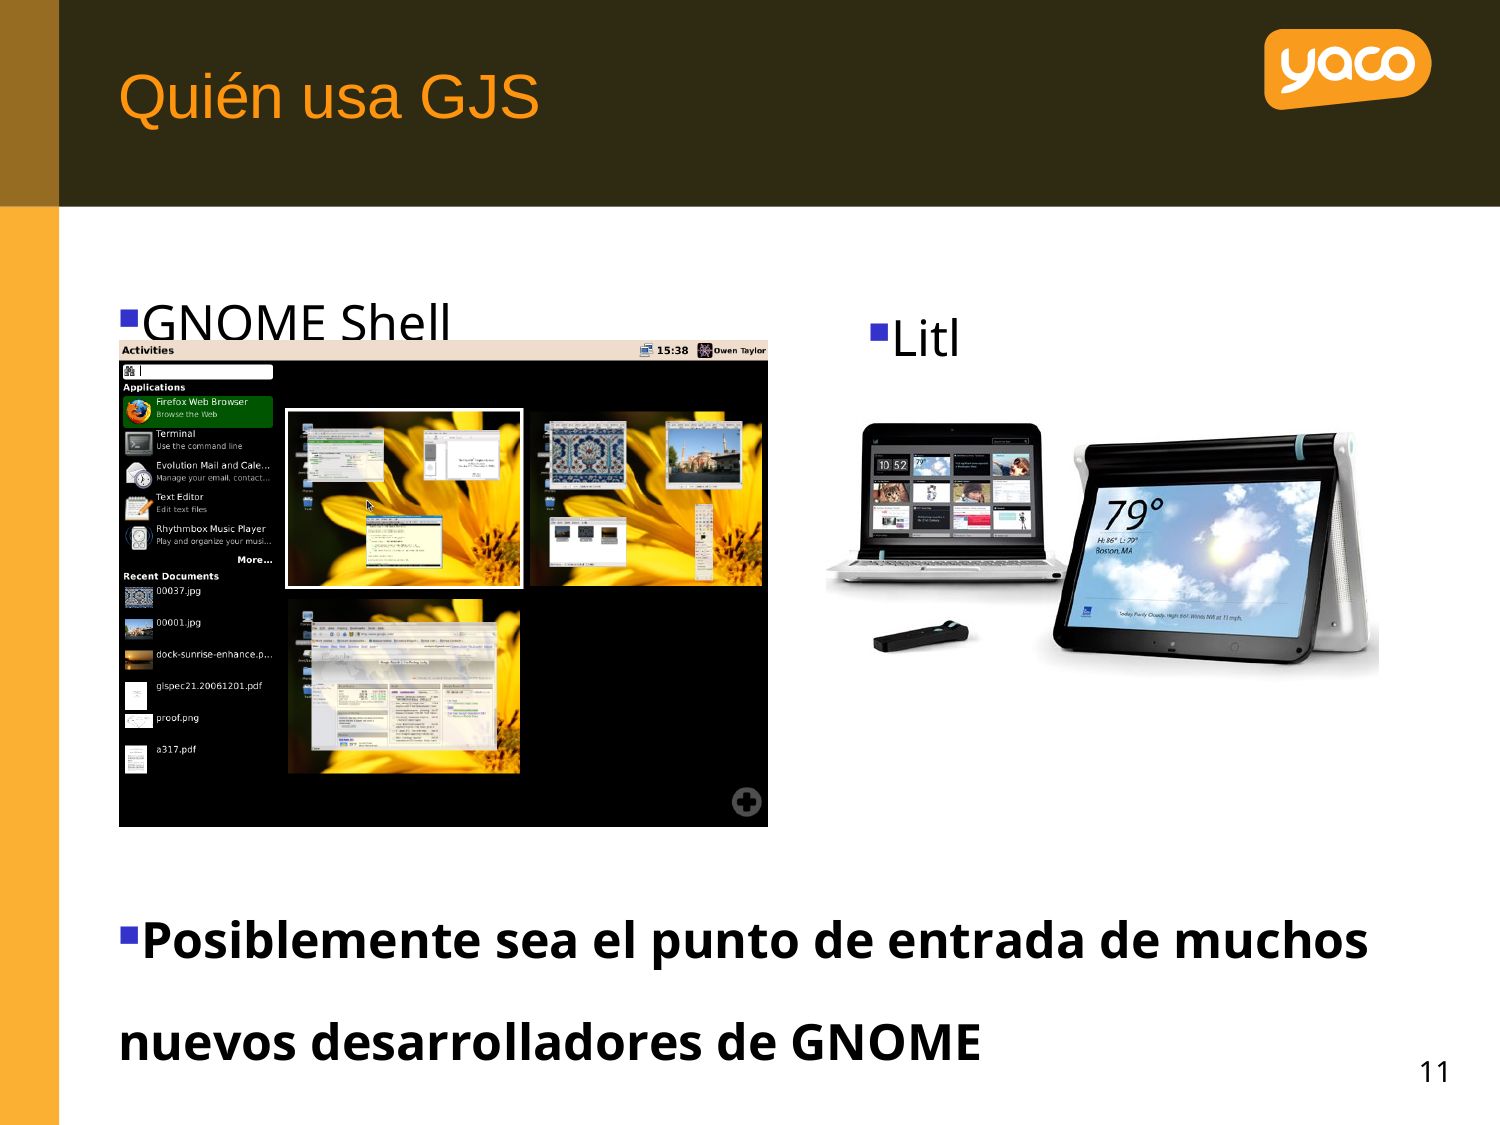

# Quién usa GJS
GNOME Shell
Litl
Posiblemente sea el punto de entrada de muchos nuevos desarrolladores de GNOME
11